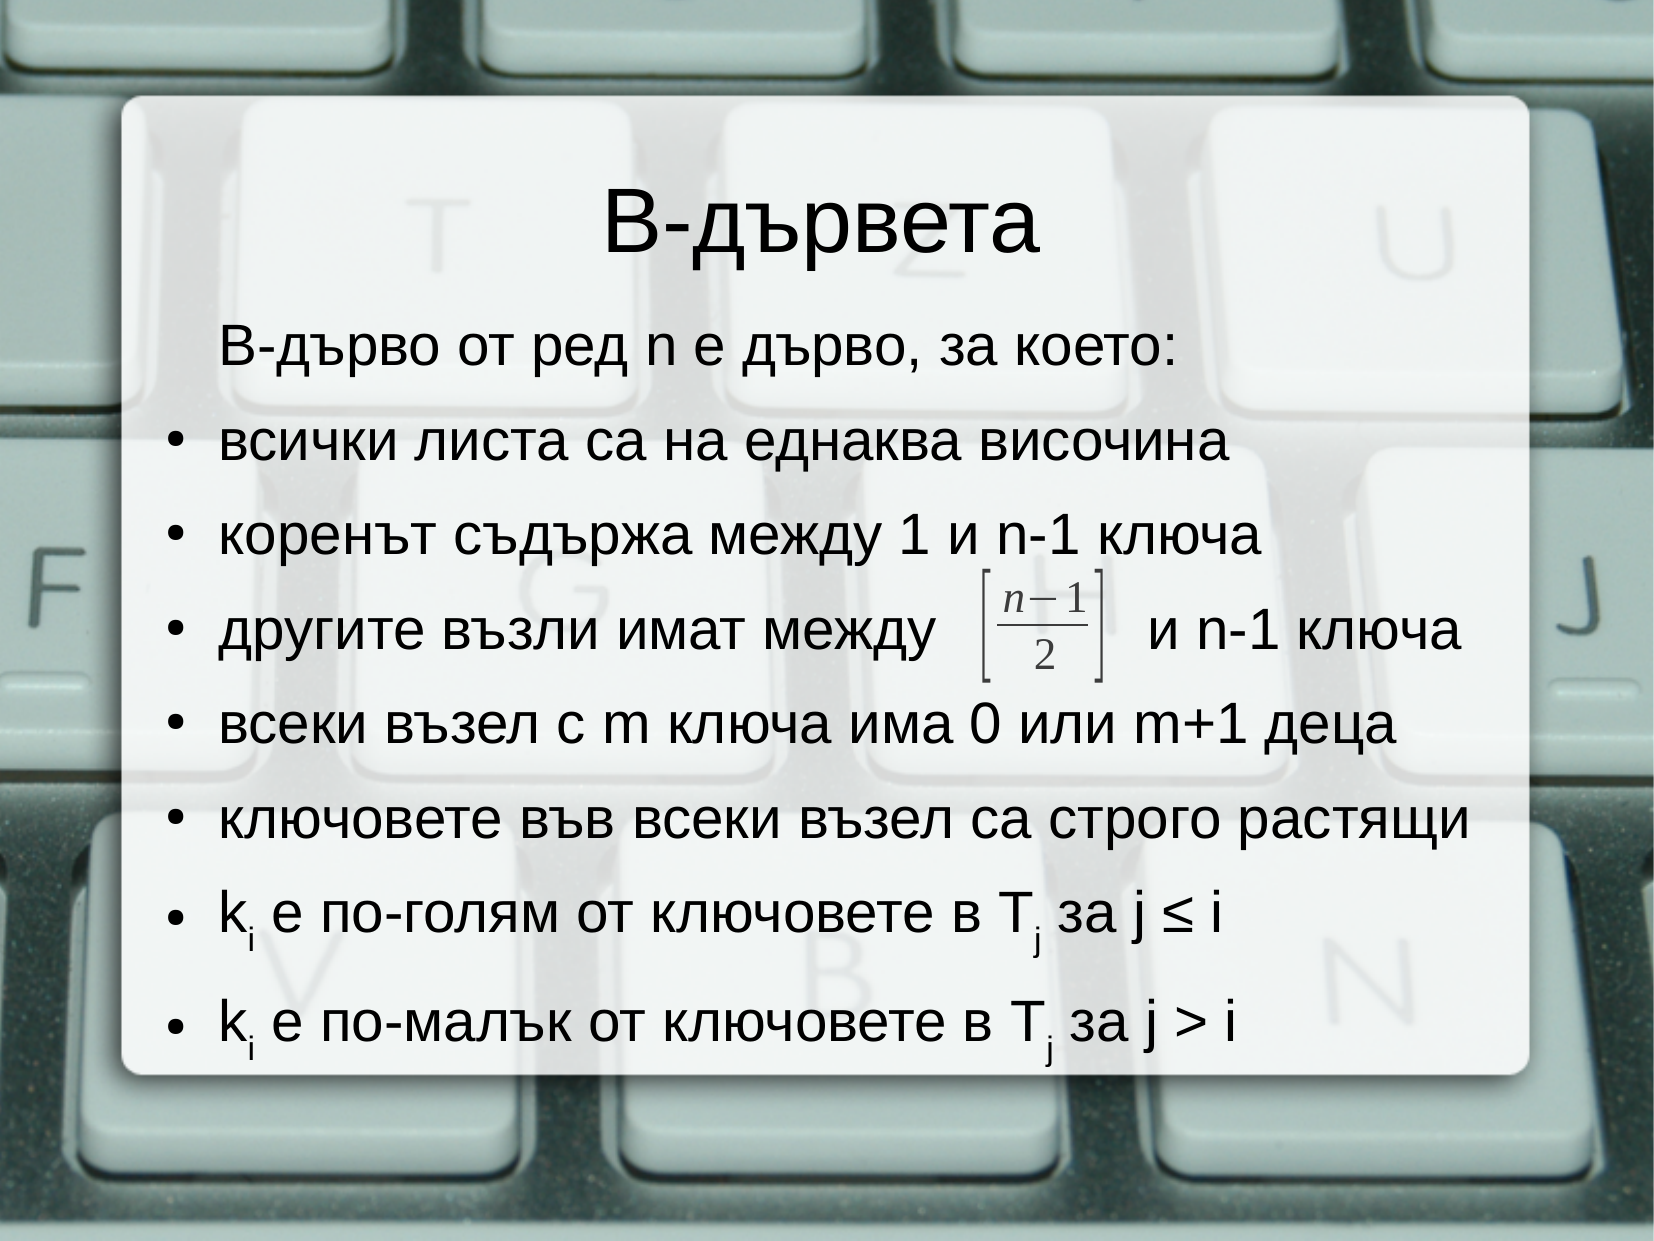

# B-дървета
B-дърво от ред n e дърво, за което:
всички листа са на еднаква височина
коренът съдържа между 1 и n-1 ключа
другите възли имат между и n-1 ключа
всеки възел с m ключа има 0 или m+1 деца
ключовете във всеки възел са строго растящи
ki e по-голям от ключовете в Tj за j ≤ i
ki е по-малък от ключовете в Tj за j > i